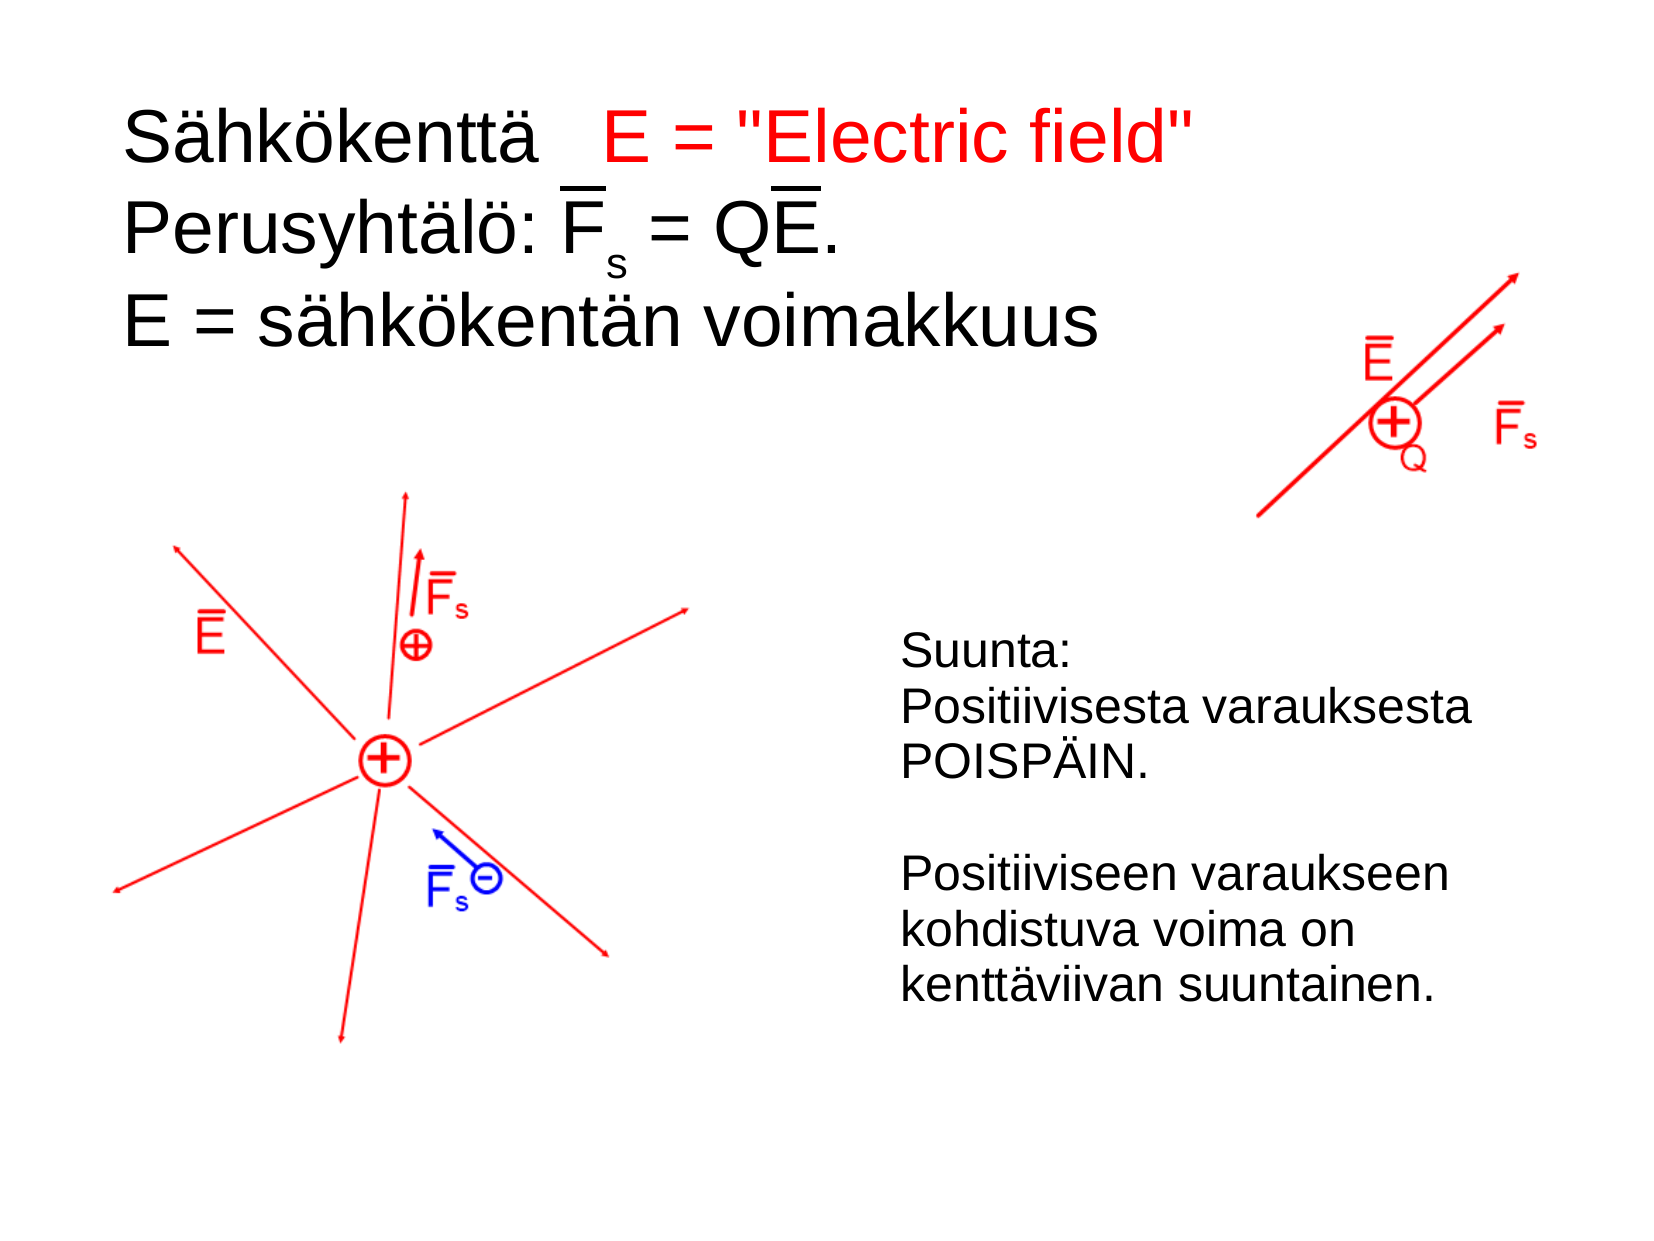

Sähkökenttä E = "Electric field"
Perusyhtälö: Fs = QE.
E = sähkökentän voimakkuus
Suunta:
Positiivisesta varauksesta
POISPÄIN.
Positiiviseen varaukseen
kohdistuva voima on
kenttäviivan suuntainen.